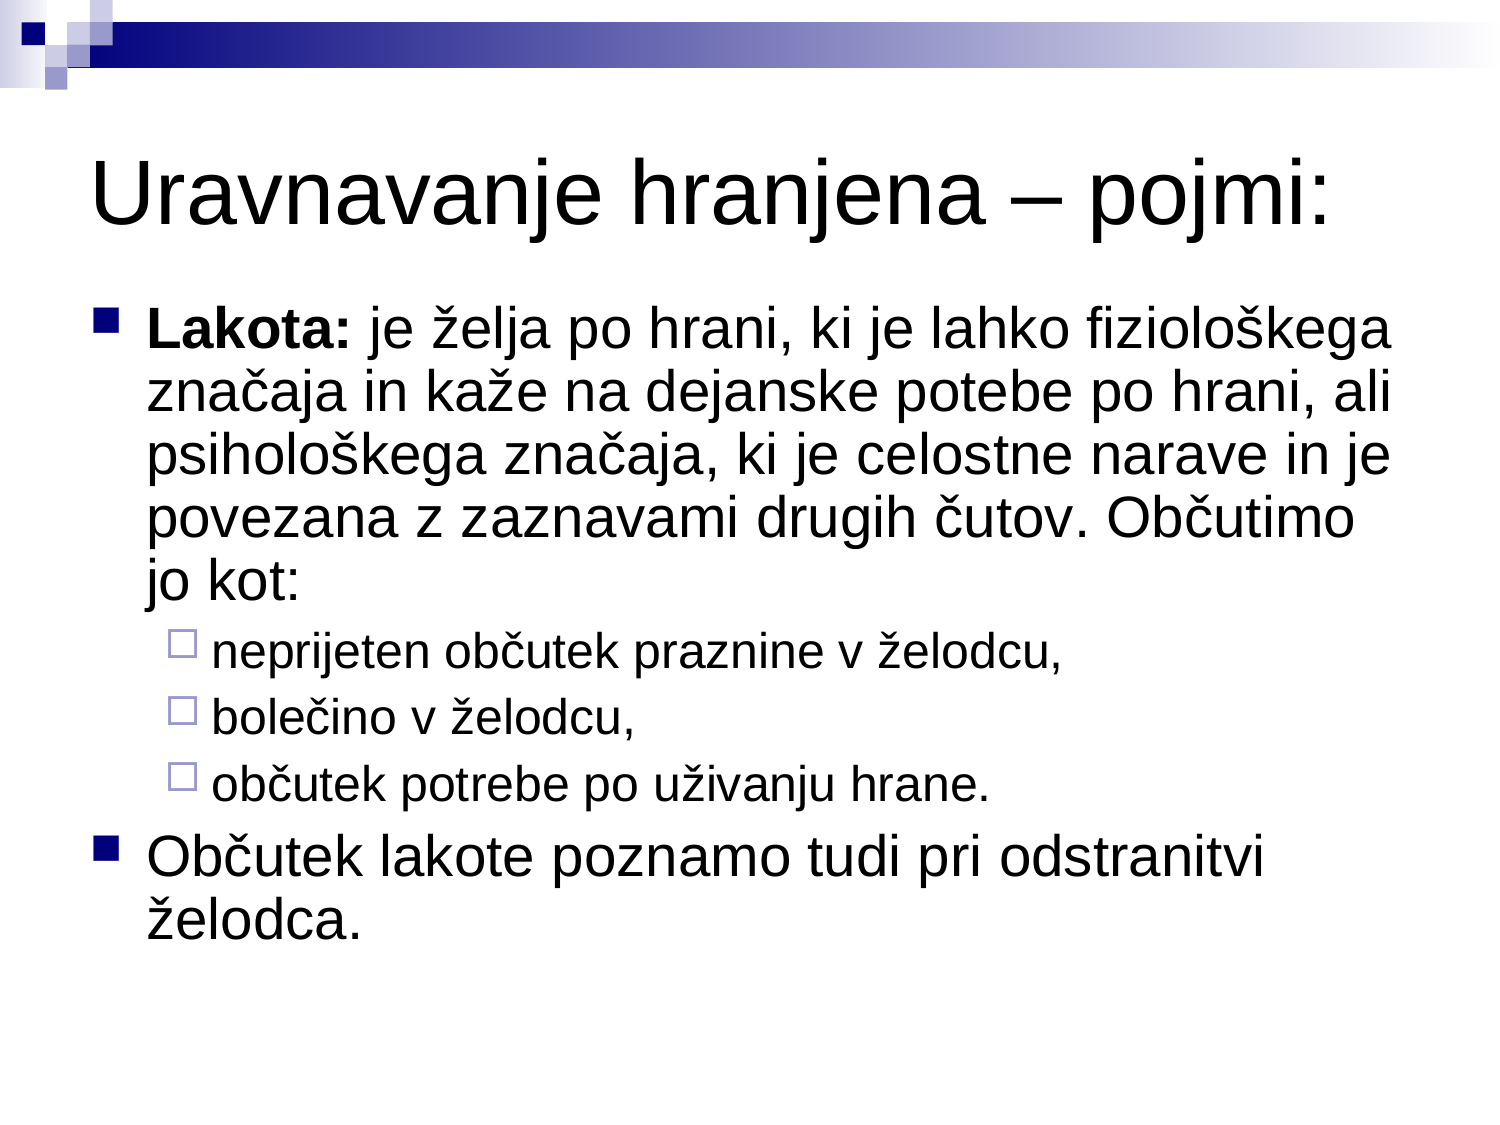

# Uravnavanje hranjena – pojmi:
Lakota: je želja po hrani, ki je lahko fiziološkega značaja in kaže na dejanske potebe po hrani, ali psihološkega značaja, ki je celostne narave in je povezana z zaznavami drugih čutov. Občutimo jo kot:
neprijeten občutek praznine v želodcu,
bolečino v želodcu,
občutek potrebe po uživanju hrane.
Občutek lakote poznamo tudi pri odstranitvi želodca.